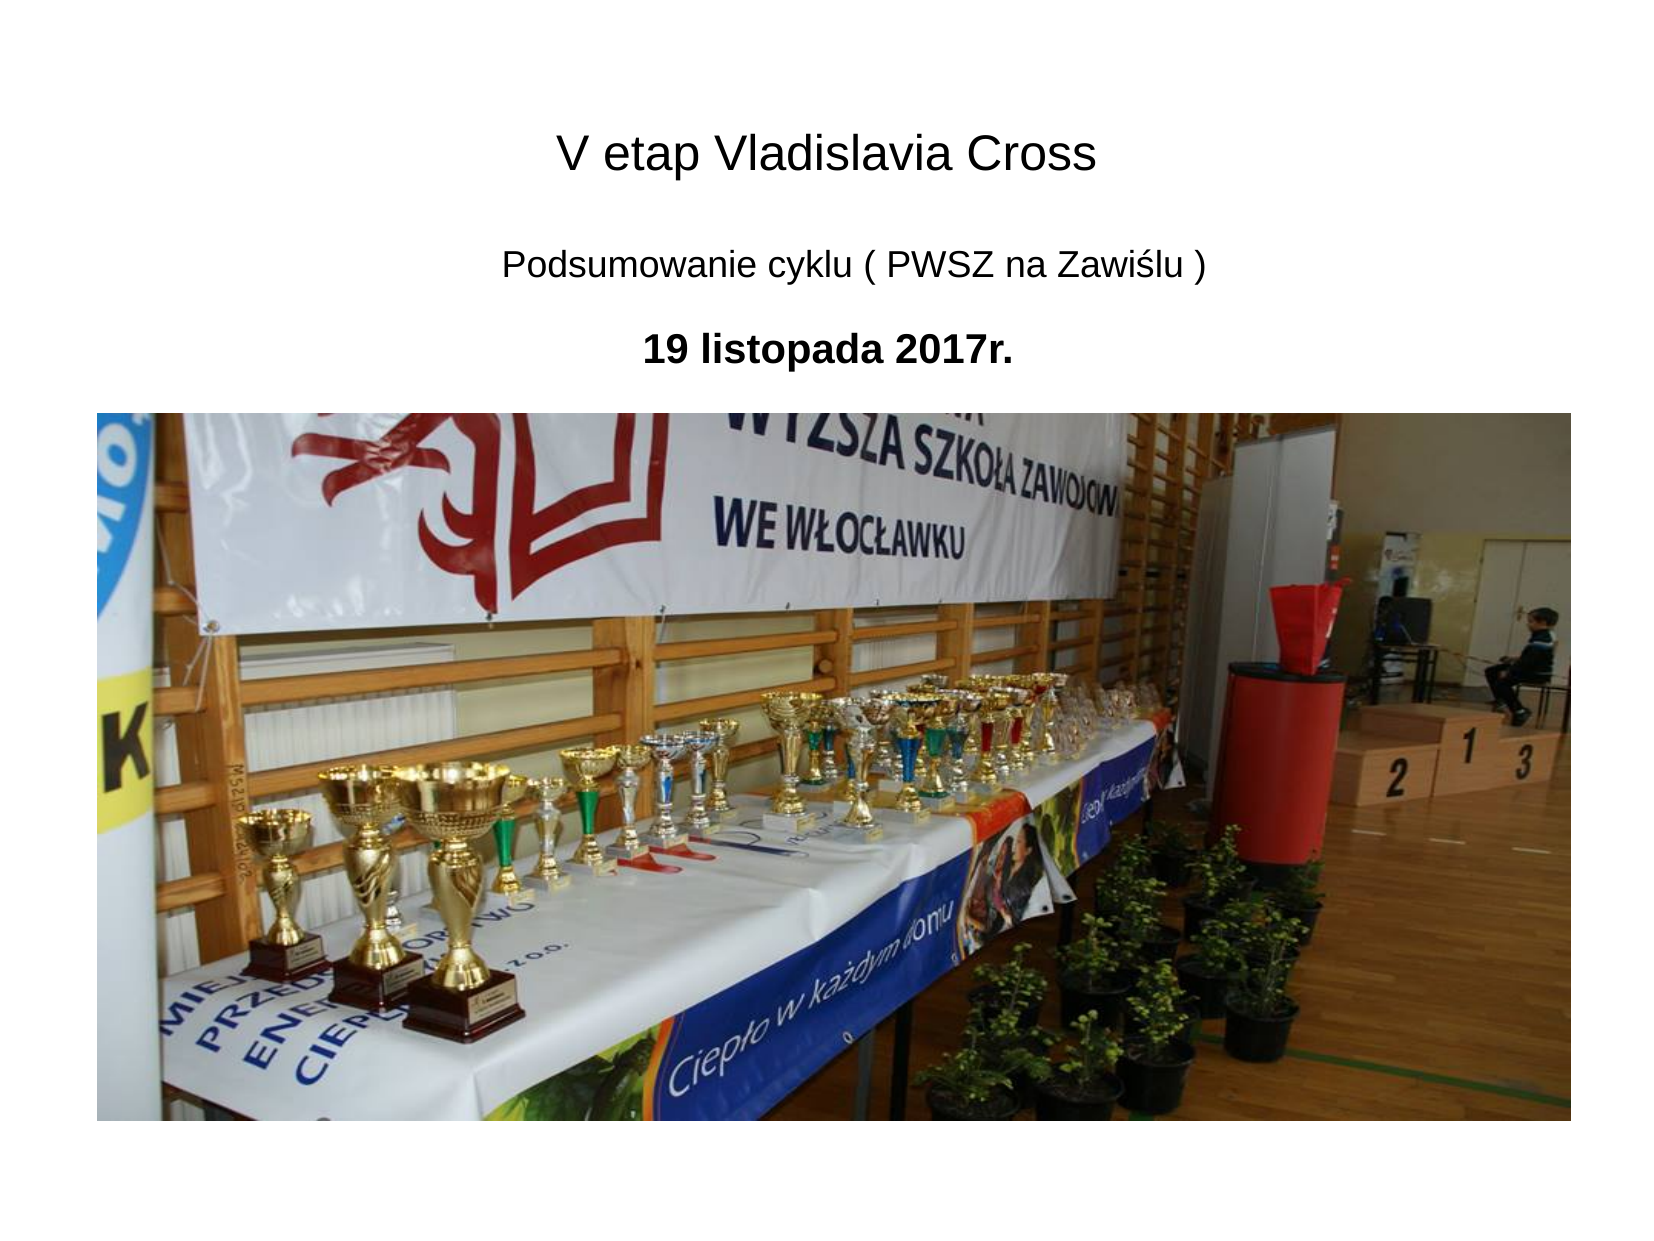

# V etap Vladislavia Cross
 Podsumowanie cyklu ( PWSZ na Zawiślu )
 19 listopada 2017r.